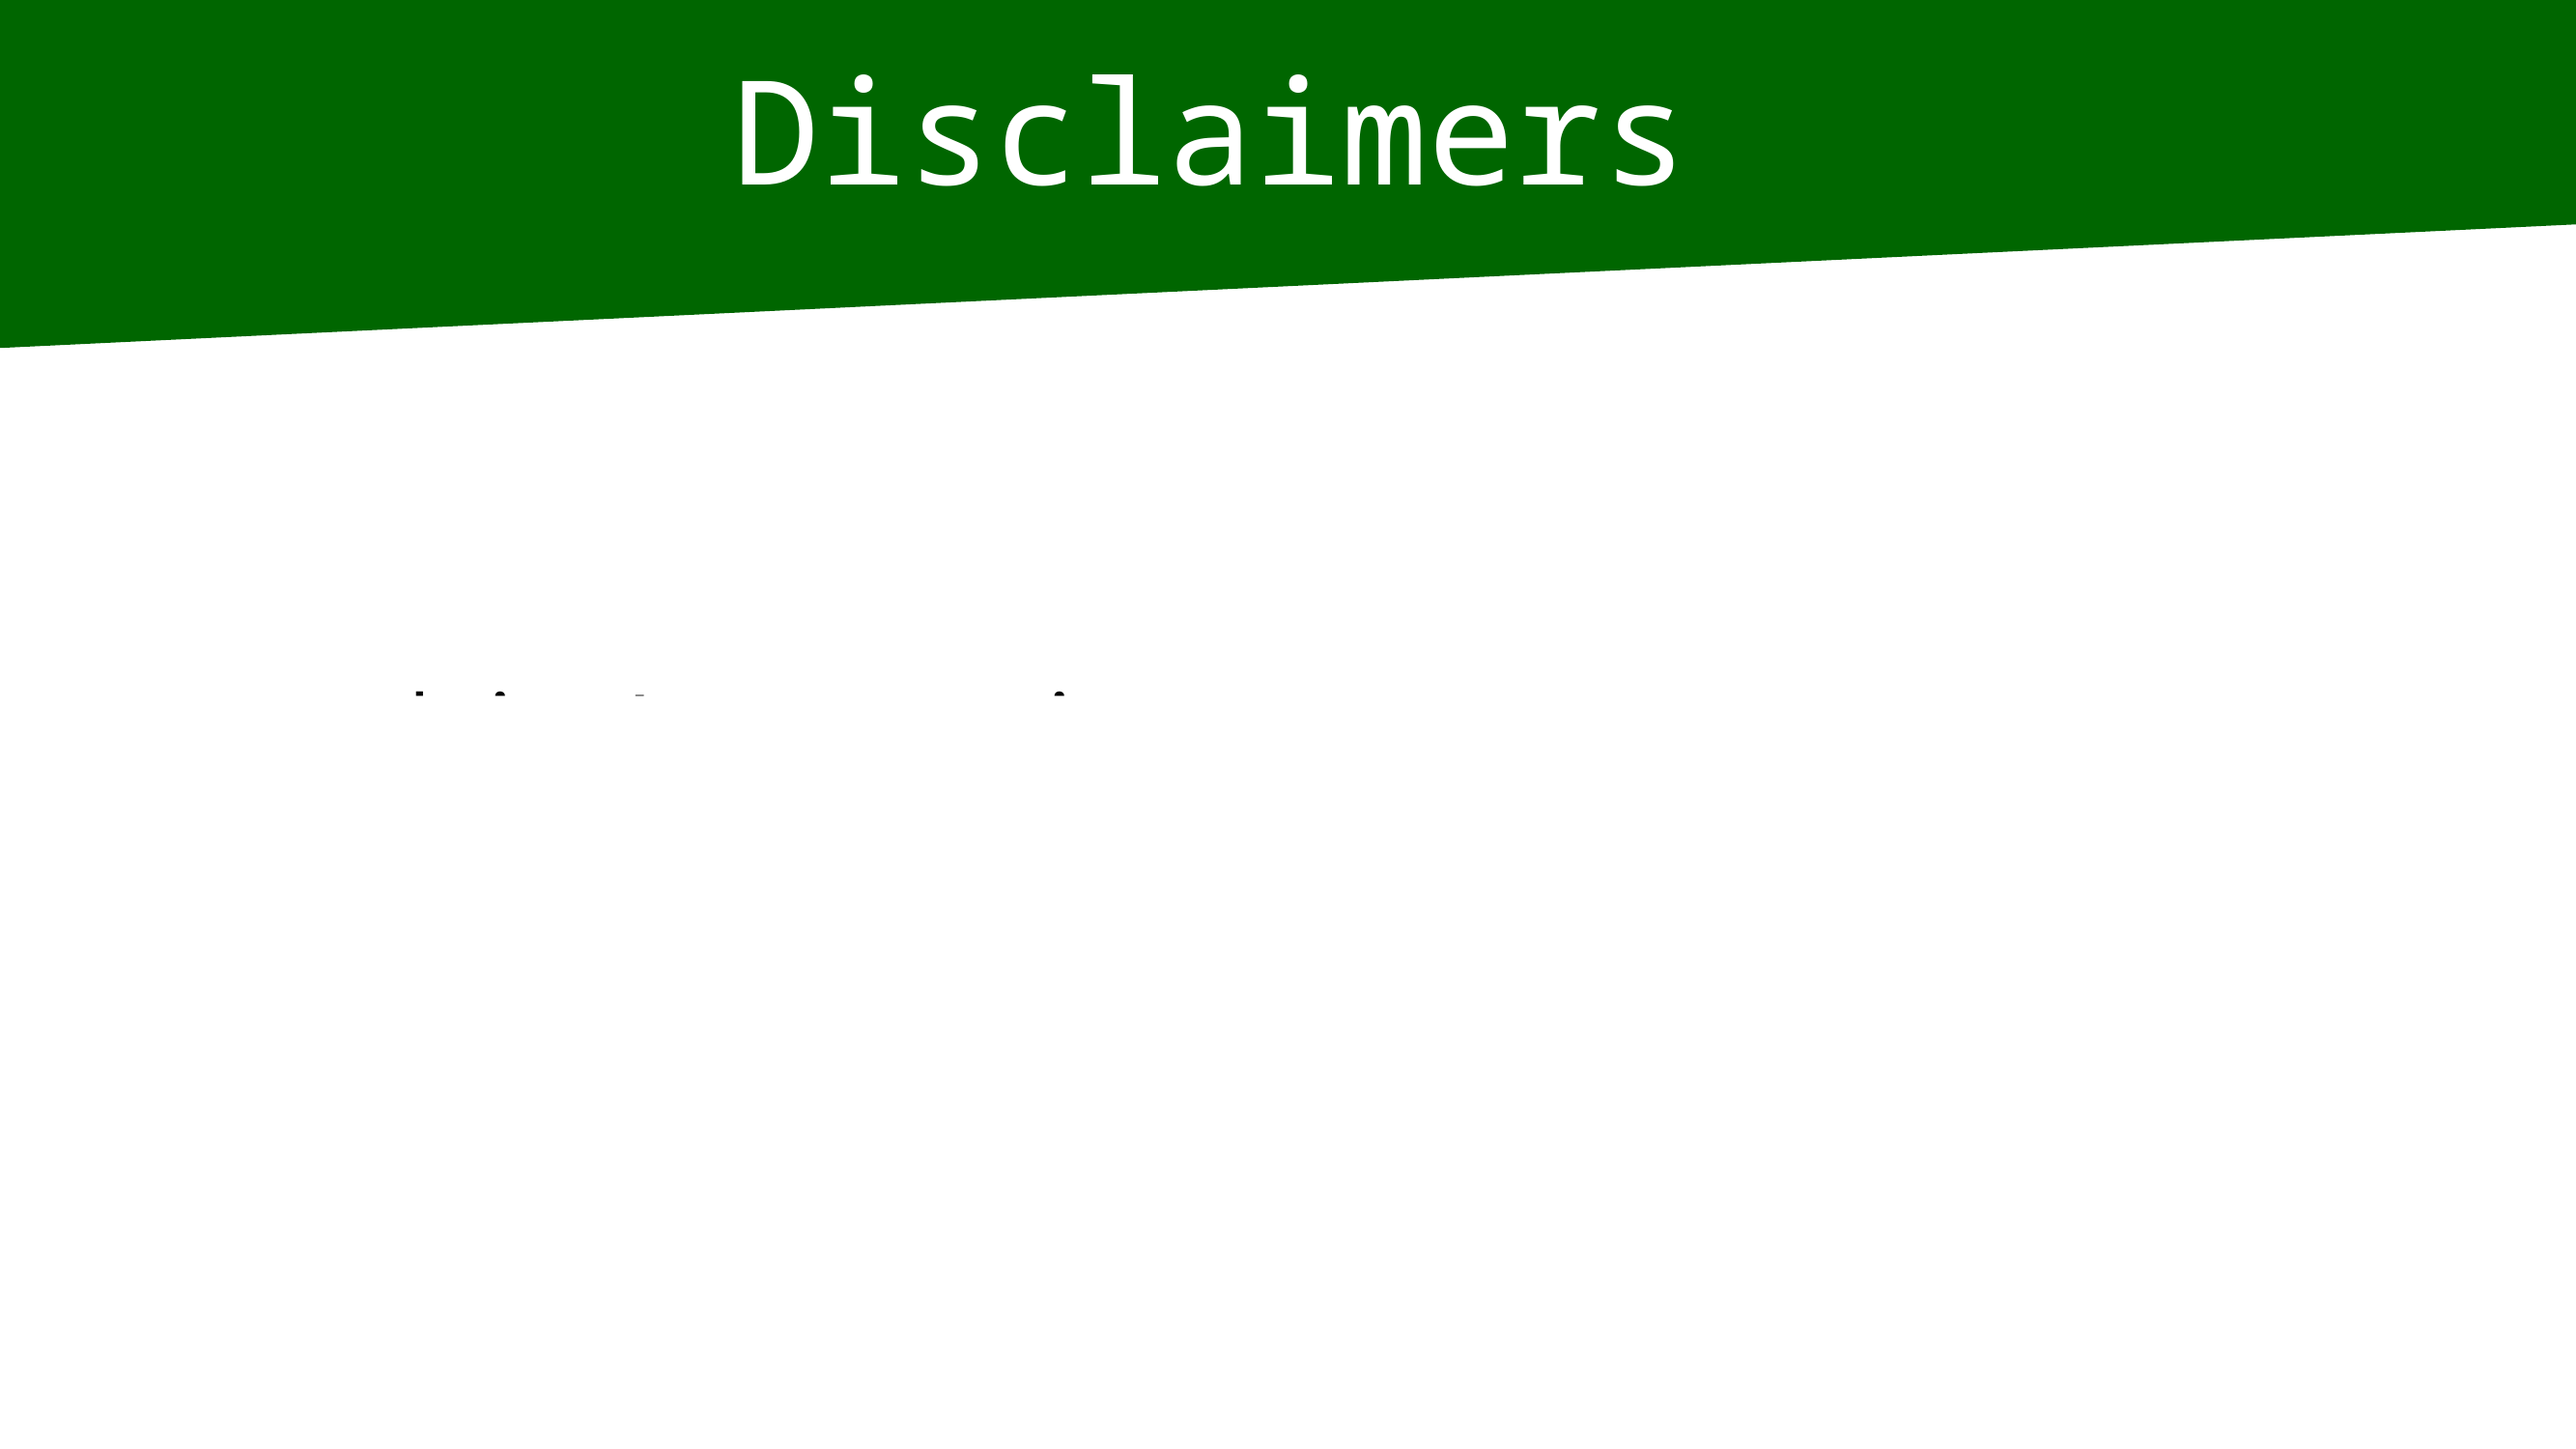

Disclaimers
# My opinion
Hacks
sysadmin != sw engineer